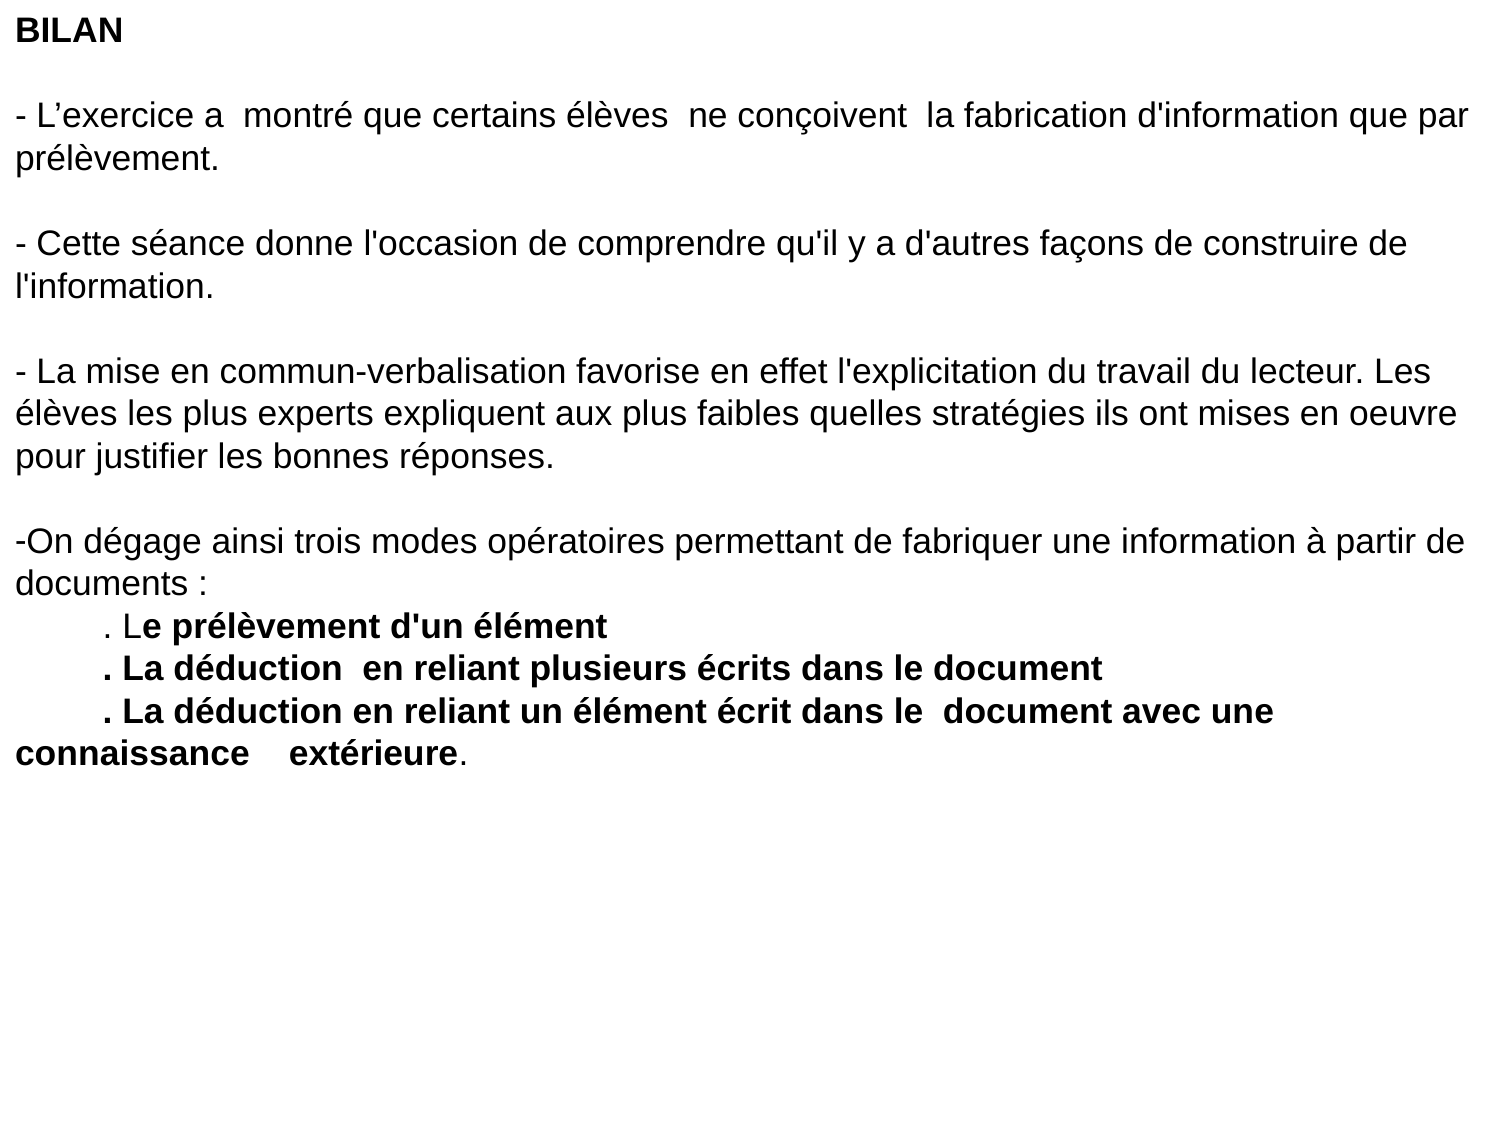

BILAN
- L’exercice a montré que certains élèves ne conçoivent la fabrication d'information que par prélèvement.
- Cette séance donne l'occasion de comprendre qu'il y a d'autres façons de construire de l'information.
- La mise en commun-verbalisation favorise en effet l'explicitation du travail du lecteur. Les élèves les plus experts expliquent aux plus faibles quelles stratégies ils ont mises en oeuvre pour justifier les bonnes réponses.
On dégage ainsi trois modes opératoires permettant de fabriquer une information à partir de documents :
 . Le prélèvement d'un élément
 . La déduction en reliant plusieurs écrits dans le document
 . La déduction en reliant un élément écrit dans le document avec une connaissance extérieure.